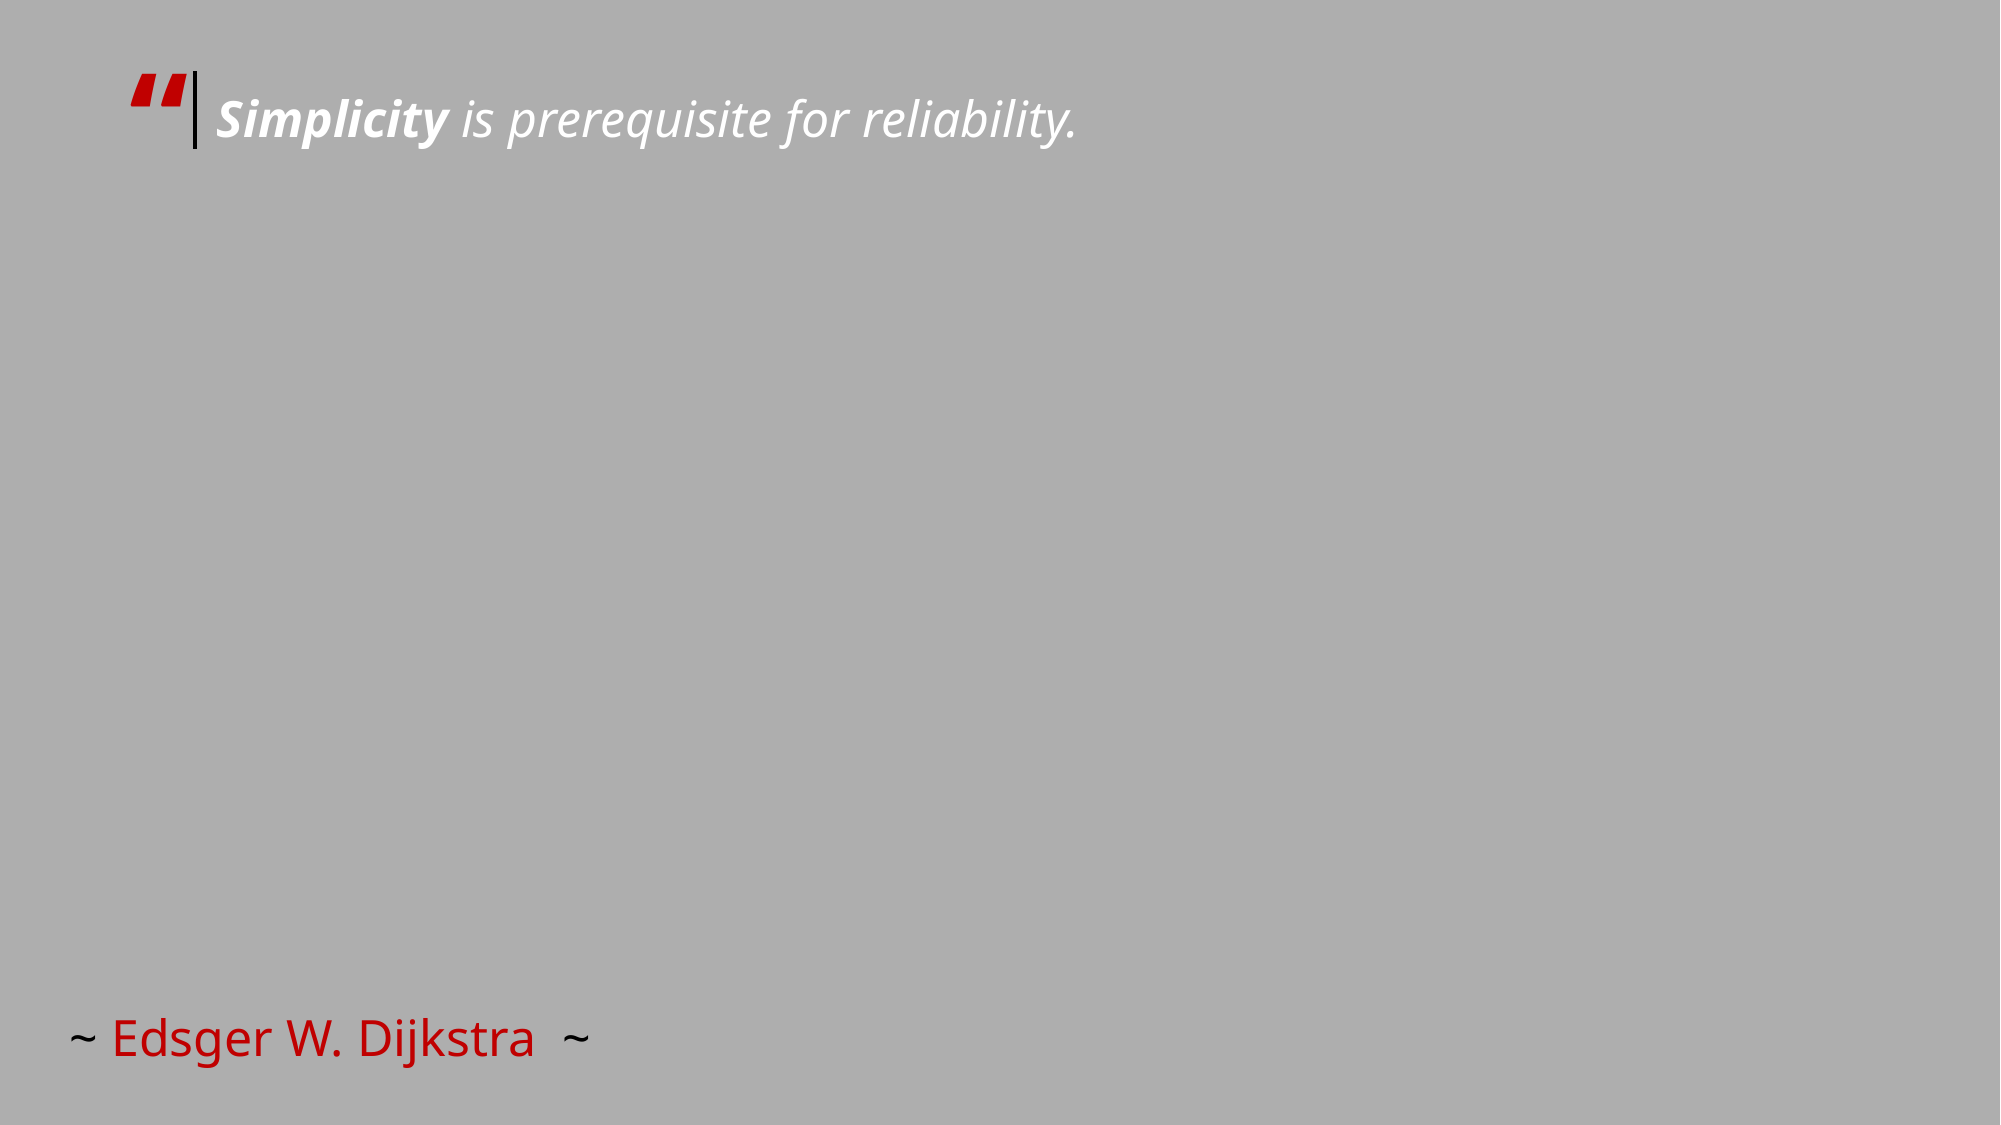

“
Simplicity is prerequisite for reliability.
~ Edsger W. Dijkstra ~